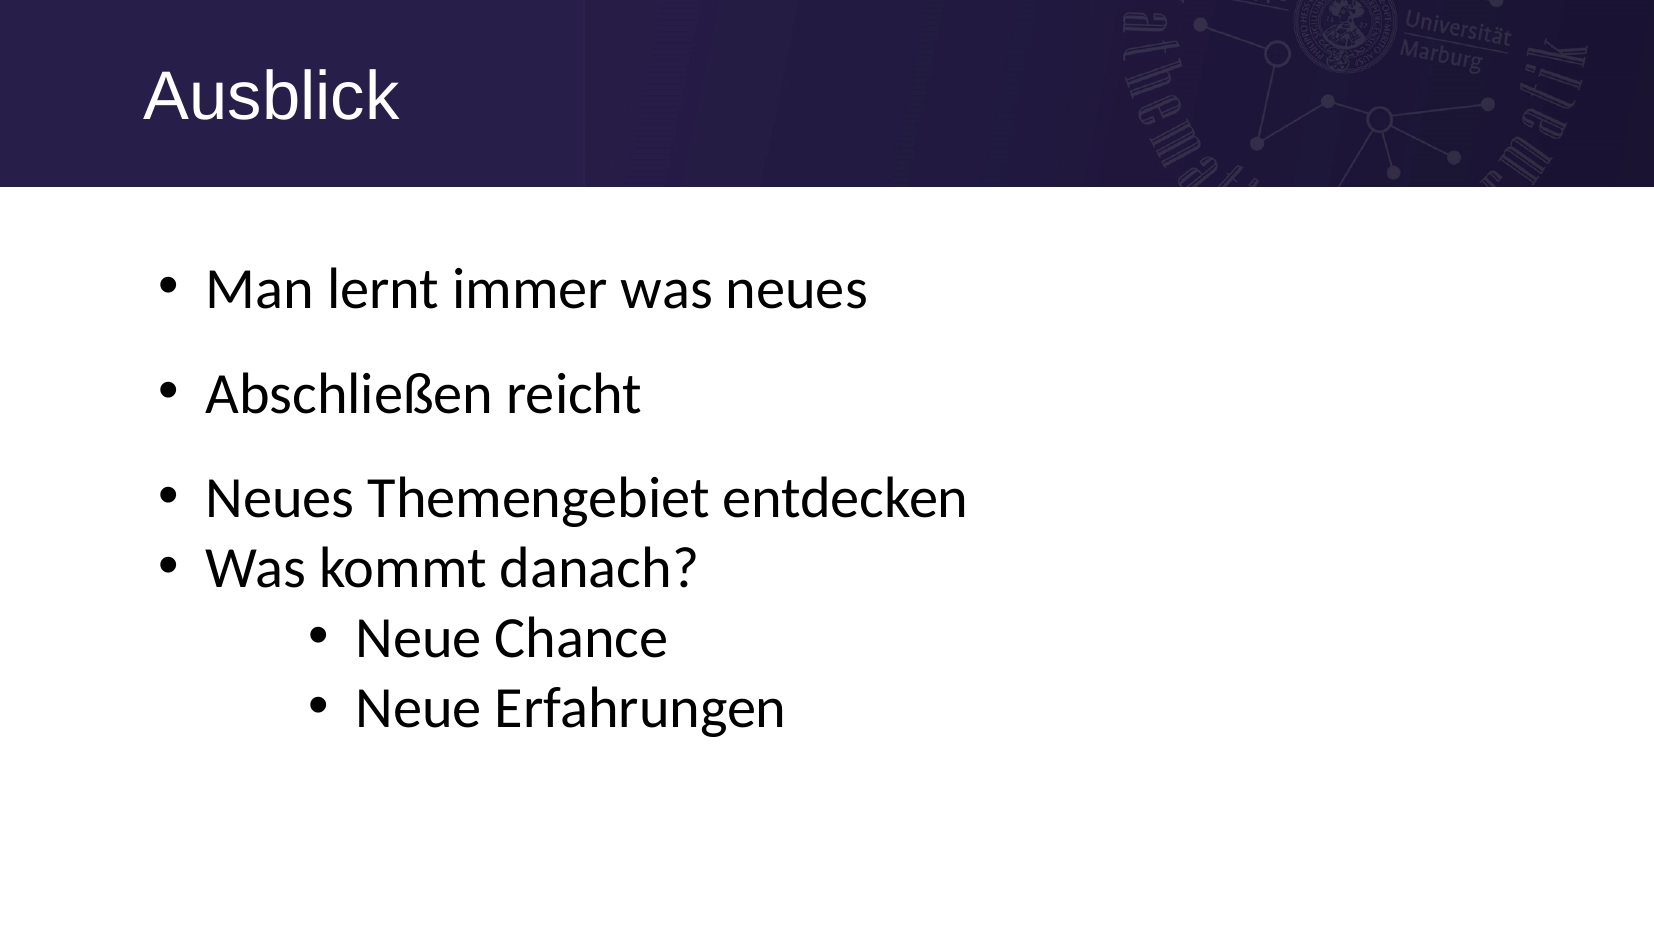

Ausblick
#
Man lernt immer was neues
Abschließen reicht
Neues Themengebiet entdecken
Was kommt danach?
Neue Chance
Neue Erfahrungen